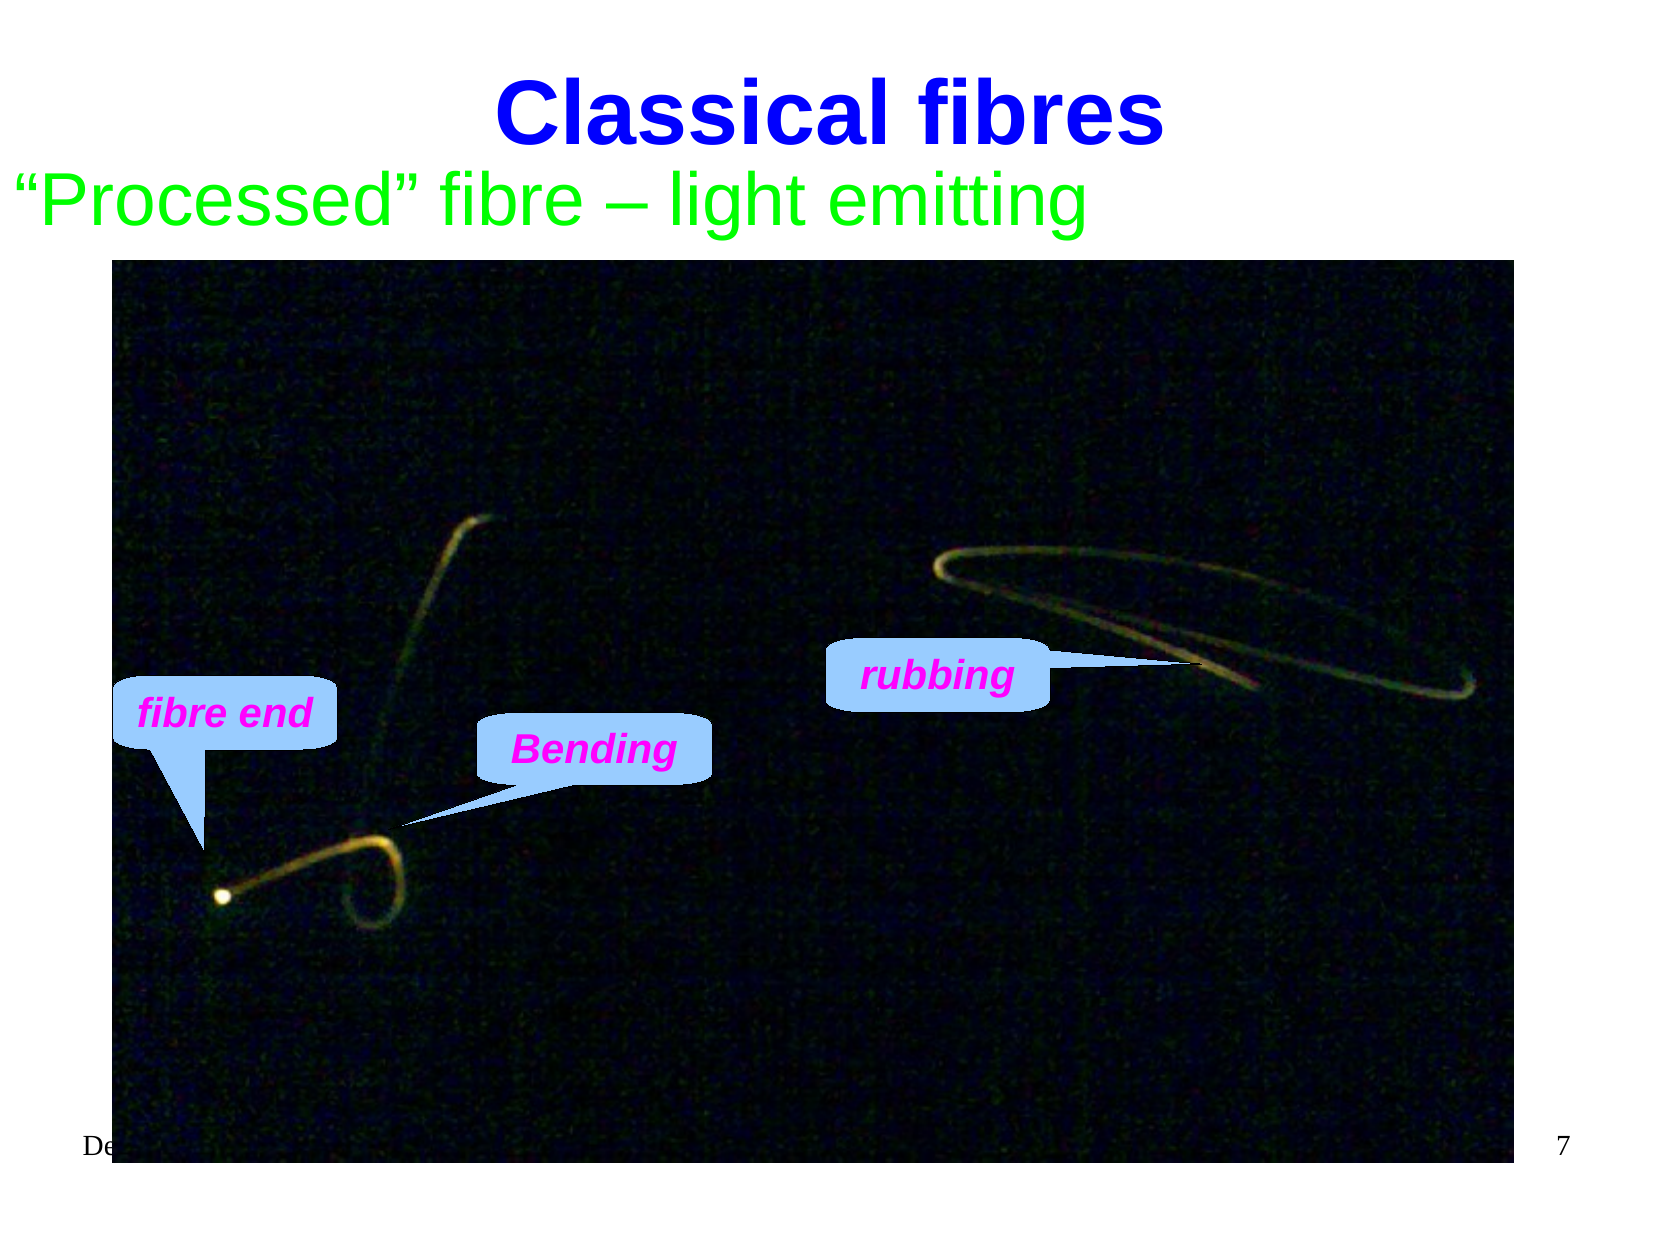

# Classical fibres
“Processed” fibre – light emitting
rubbing
fibre end
Bending
Dec 19, 2007
Jan Smolik
7